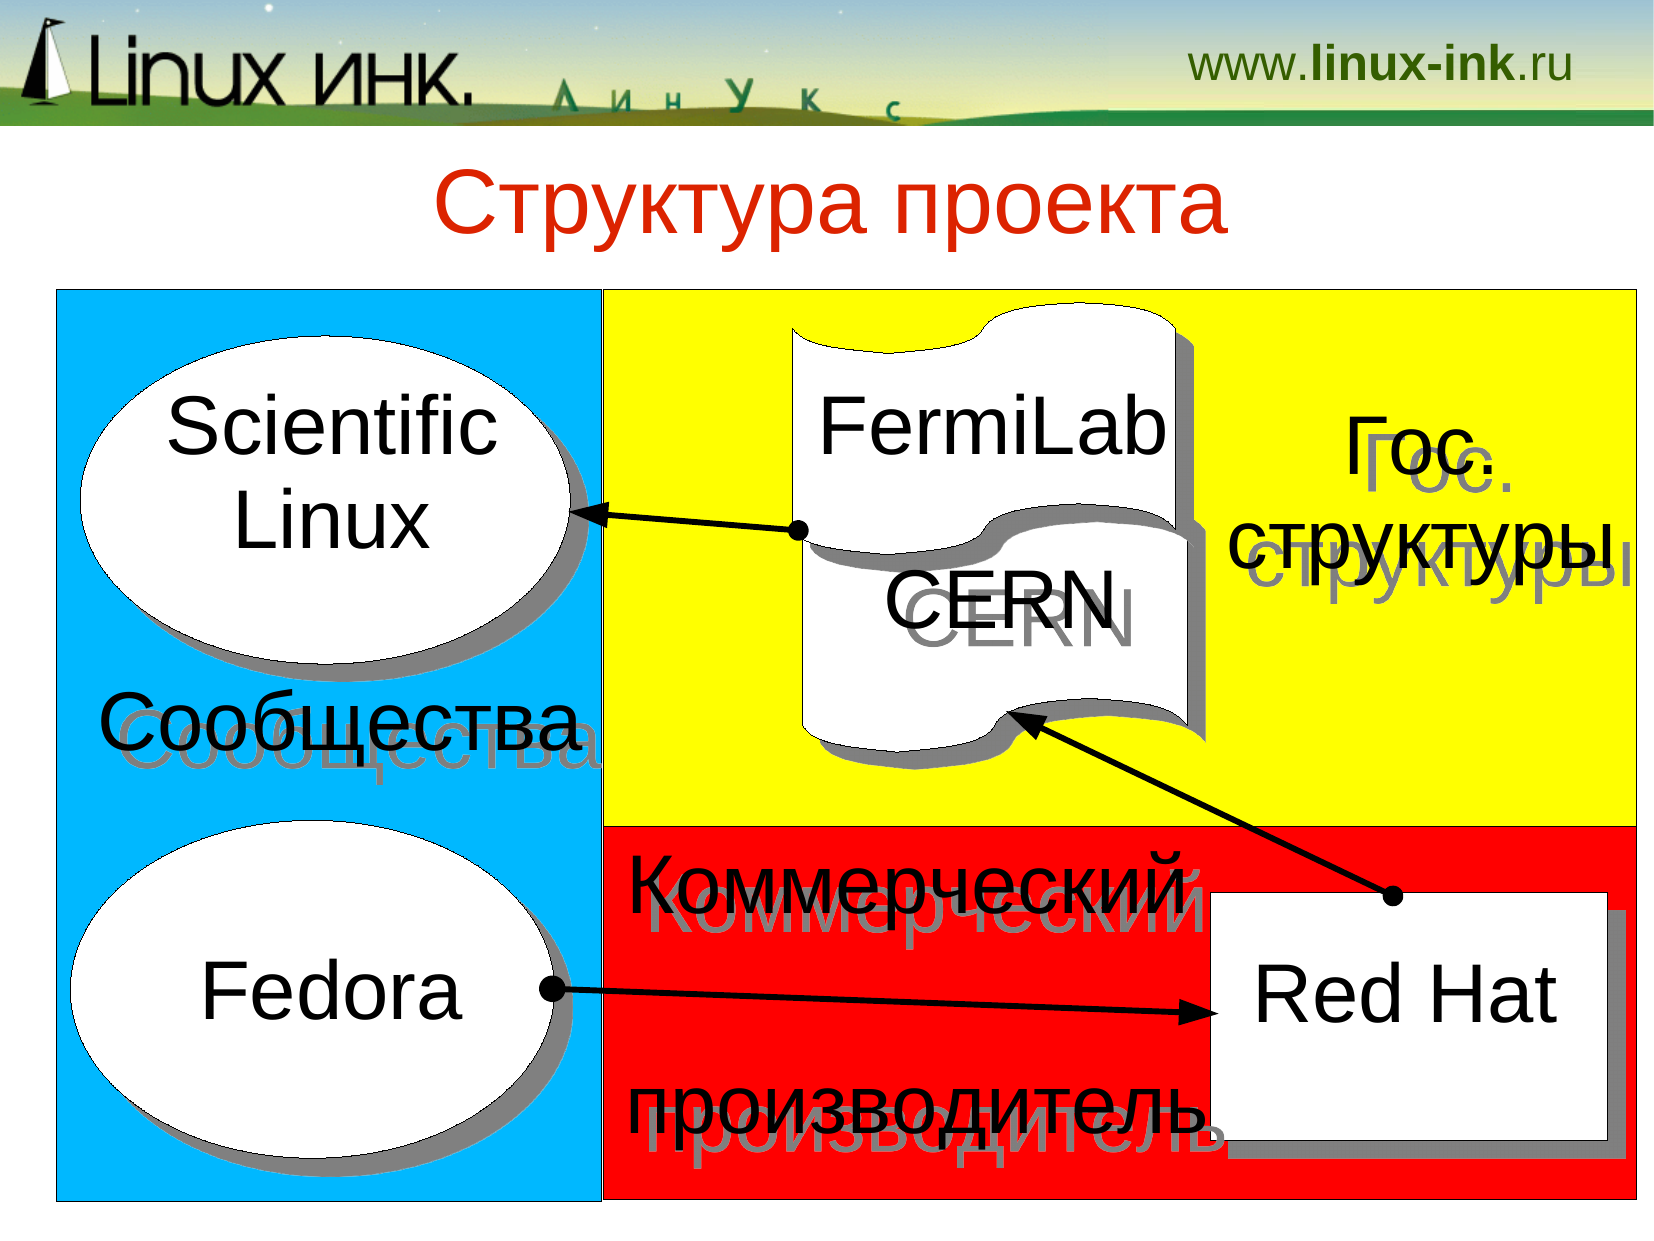

# Структура проекта
Scientific
Linux
FermiLab
Гос.
структуры
CERN
Сообщества
Коммерческий
Fedora
Red Hat
производитель